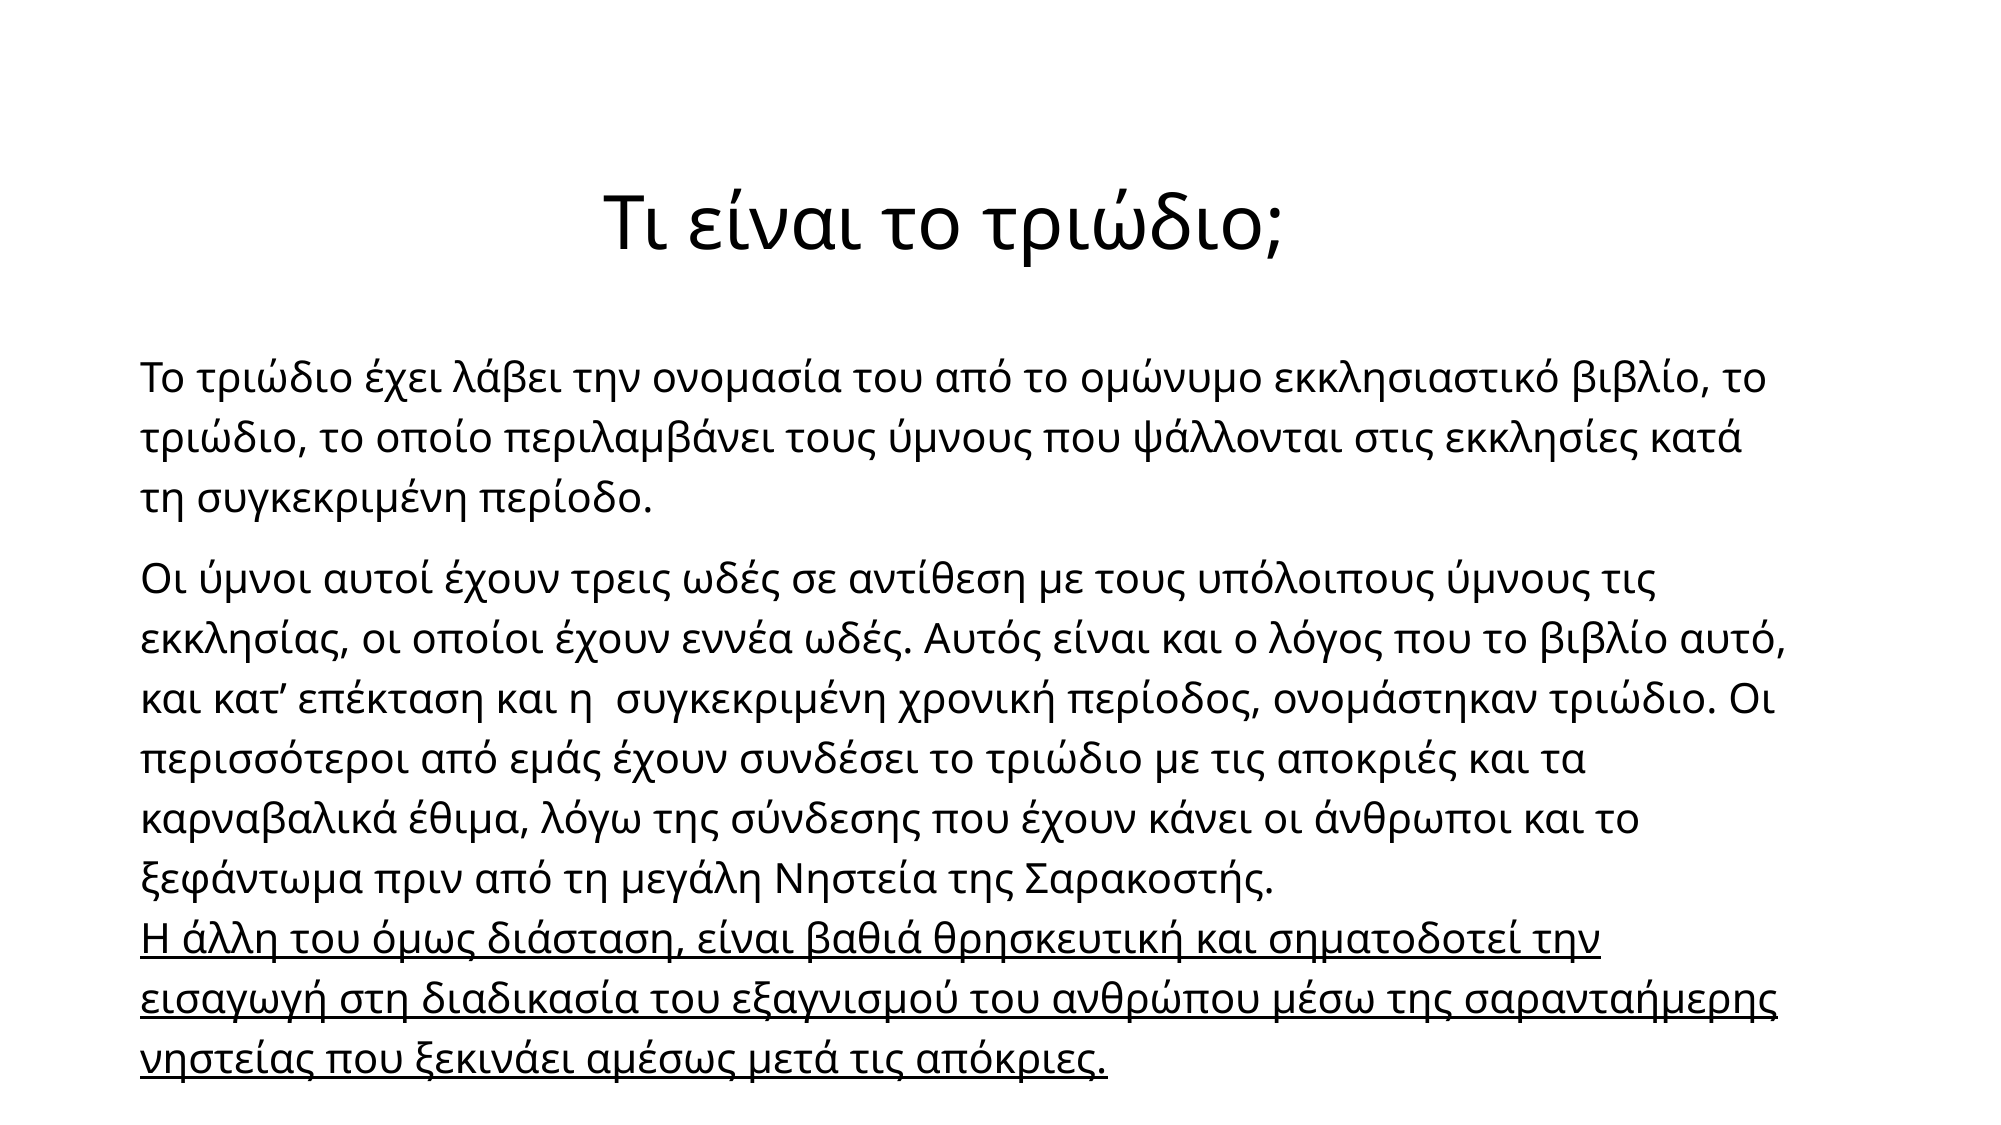

# Τι είναι το τριώδιο;
Το τριώδιο έχει λάβει την ονομασία του από το ομώνυμο εκκλησιαστικό βιβλίο, το τριώδιο, το οποίο περιλαμβάνει τους ύμνους που ψάλλονται στις εκκλησίες κατά τη συγκεκριμένη περίοδο.
Οι ύμνοι αυτοί έχουν τρεις ωδές σε αντίθεση με τους υπόλοιπους ύμνους τις εκκλησίας, οι οποίοι έχουν εννέα ωδές. Αυτός είναι και ο λόγος που το βιβλίο αυτό, και κατ’ επέκταση και η  συγκεκριμένη χρονική περίοδος, ονομάστηκαν τριώδιο. Οι περισσότεροι από εμάς έχουν συνδέσει το τριώδιο με τις αποκριές και τα καρναβαλικά έθιμα, λόγω της σύνδεσης που έχουν κάνει οι άνθρωποι και το ξεφάντωμα πριν από τη μεγάλη Νηστεία της Σαρακοστής.
Η άλλη του όμως διάσταση, είναι βαθιά θρησκευτική και σηματοδοτεί την εισαγωγή στη διαδικασία του εξαγνισμού του ανθρώπου μέσω της σαρανταήμερης νηστείας που ξεκινάει αμέσως μετά τις απόκριες.